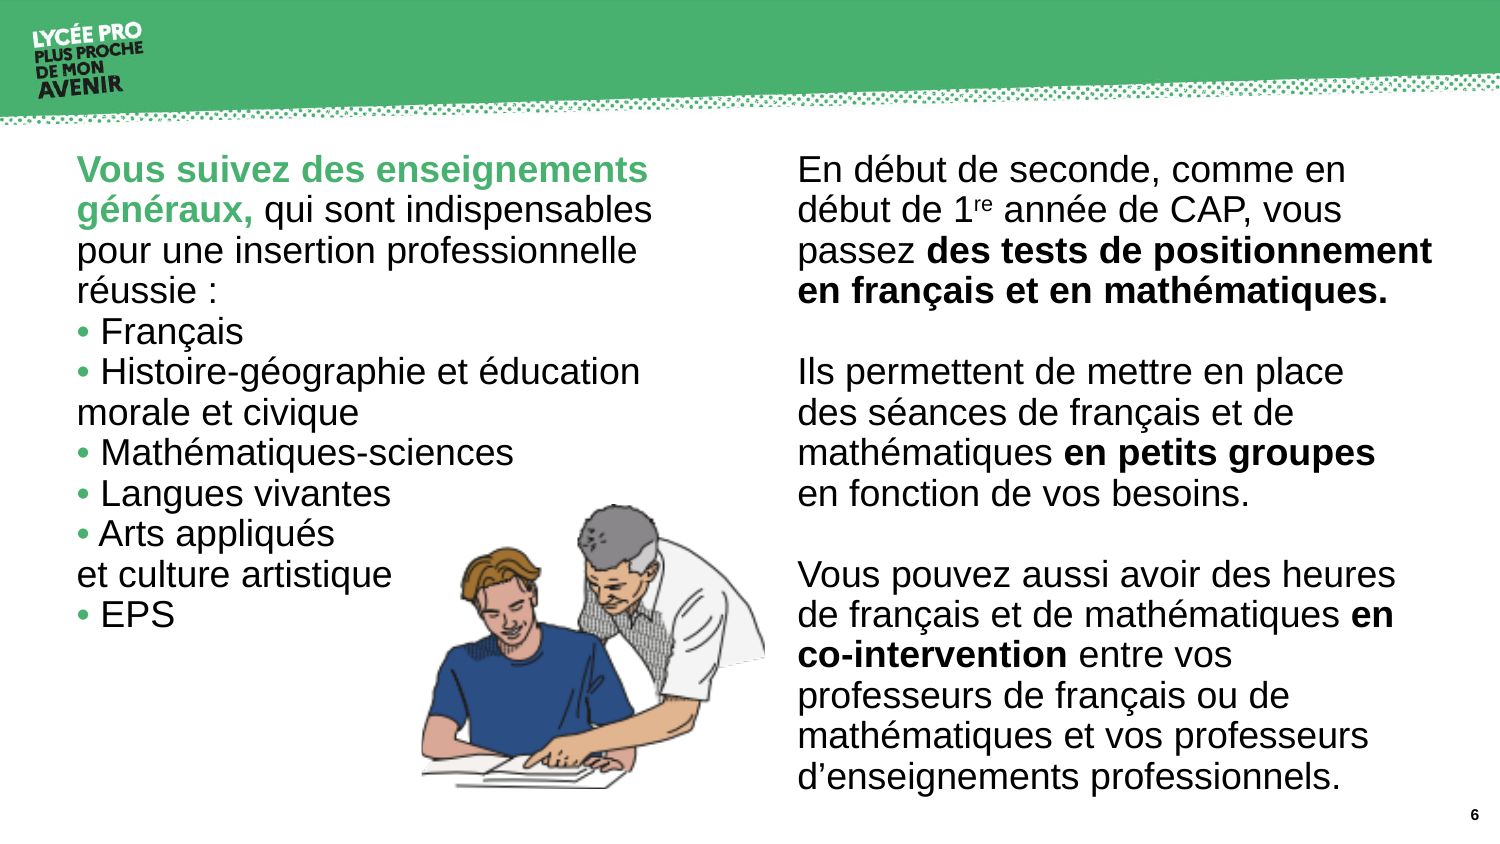

# Vous suivez des enseignements généraux, qui sont indispensables pour une insertion professionnelle réussie : • Français • Histoire-géographie et éducation morale et civique • Mathématiques-sciences • Langues vivantes • Arts appliqués et culture artistique • EPS
En début de seconde, comme en début de 1re année de CAP, vous passez des tests de positionnement en français et en mathématiques.
Ils permettent de mettre en place
des séances de français et de mathématiques en petits groupes
en fonction de vos besoins.
Vous pouvez aussi avoir des heures de français et de mathématiques en co-intervention entre vos professeurs de français ou de mathématiques et vos professeurs d’enseignements professionnels.